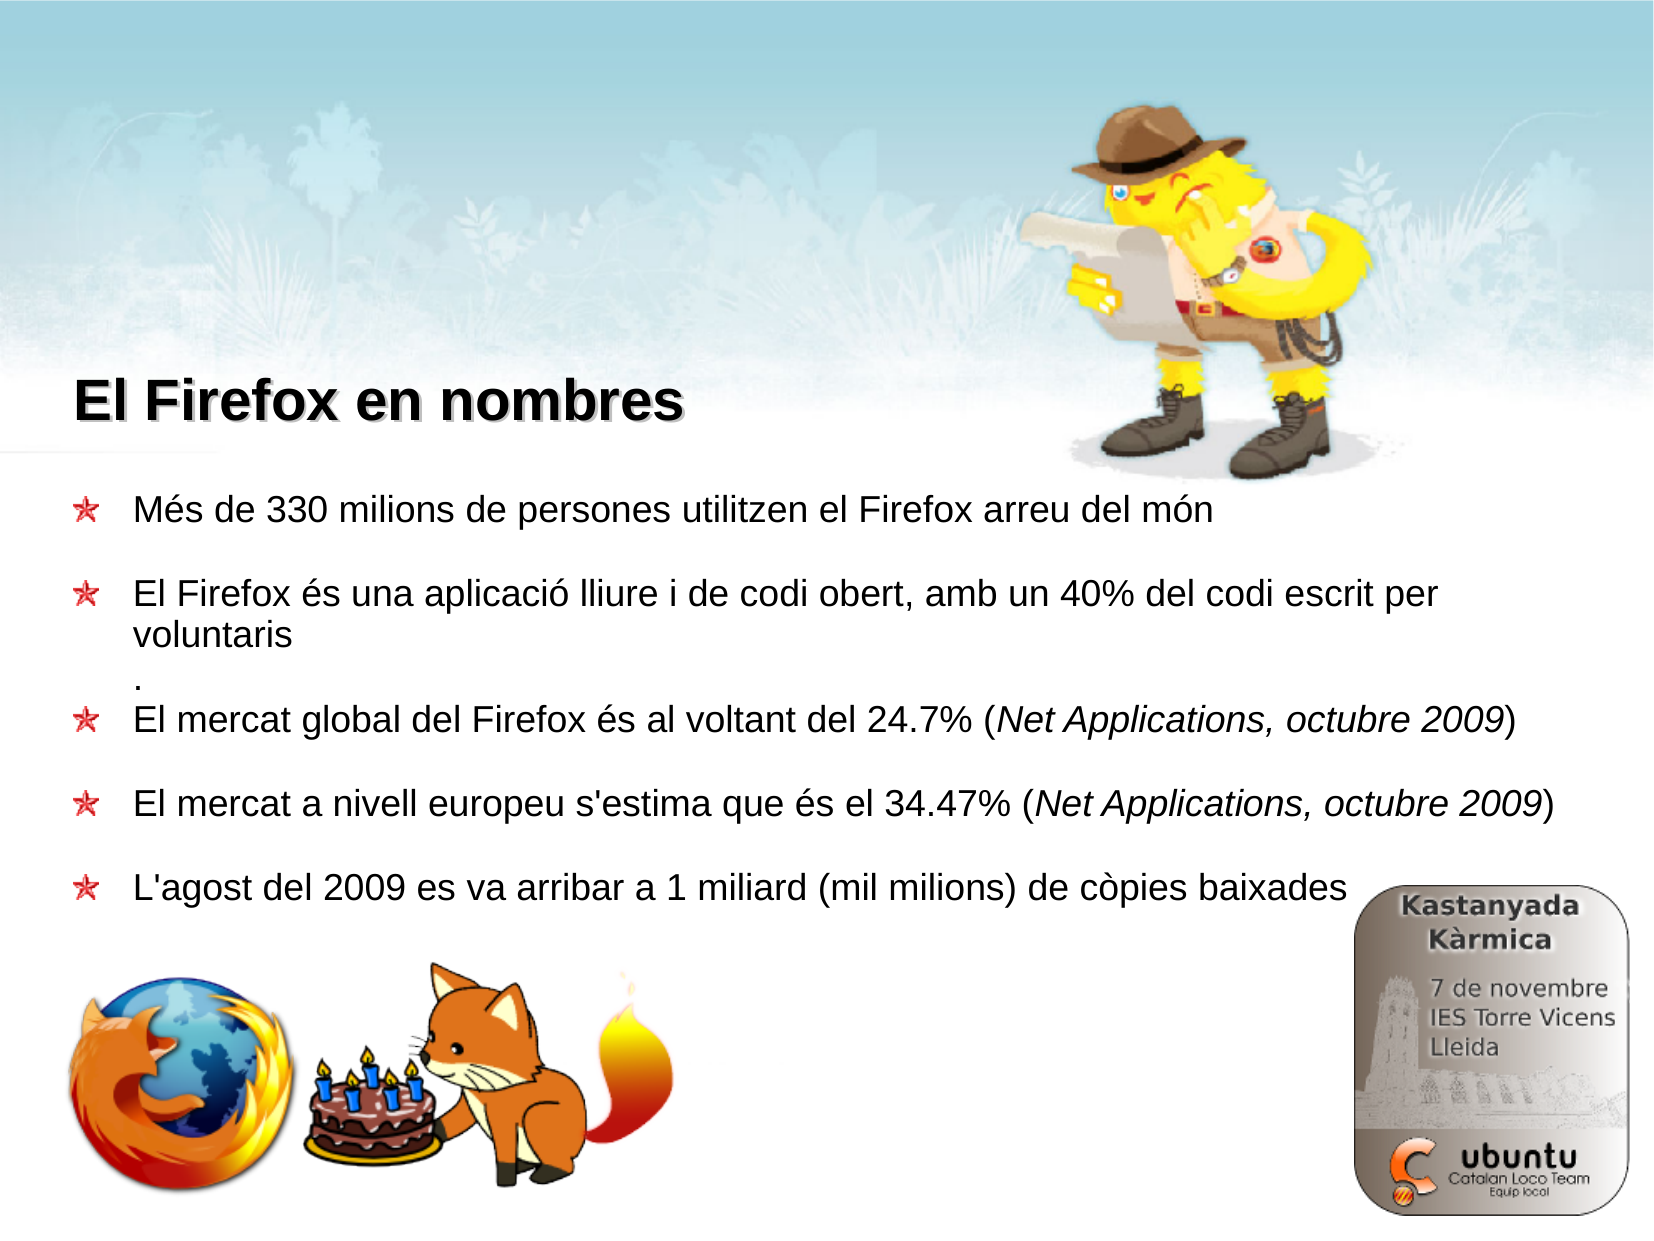

El Firefox en nombres
Més de 330 milions de persones utilitzen el Firefox arreu del món
El Firefox és una aplicació lliure i de codi obert, amb un 40% del codi escrit per voluntaris
.
El mercat global del Firefox és al voltant del 24.7% (Net Applications, octubre 2009)
El mercat a nivell europeu s'estima que és el 34.47% (Net Applications, octubre 2009)
L'agost del 2009 es va arribar a 1 miliard (mil milions) de còpies baixades